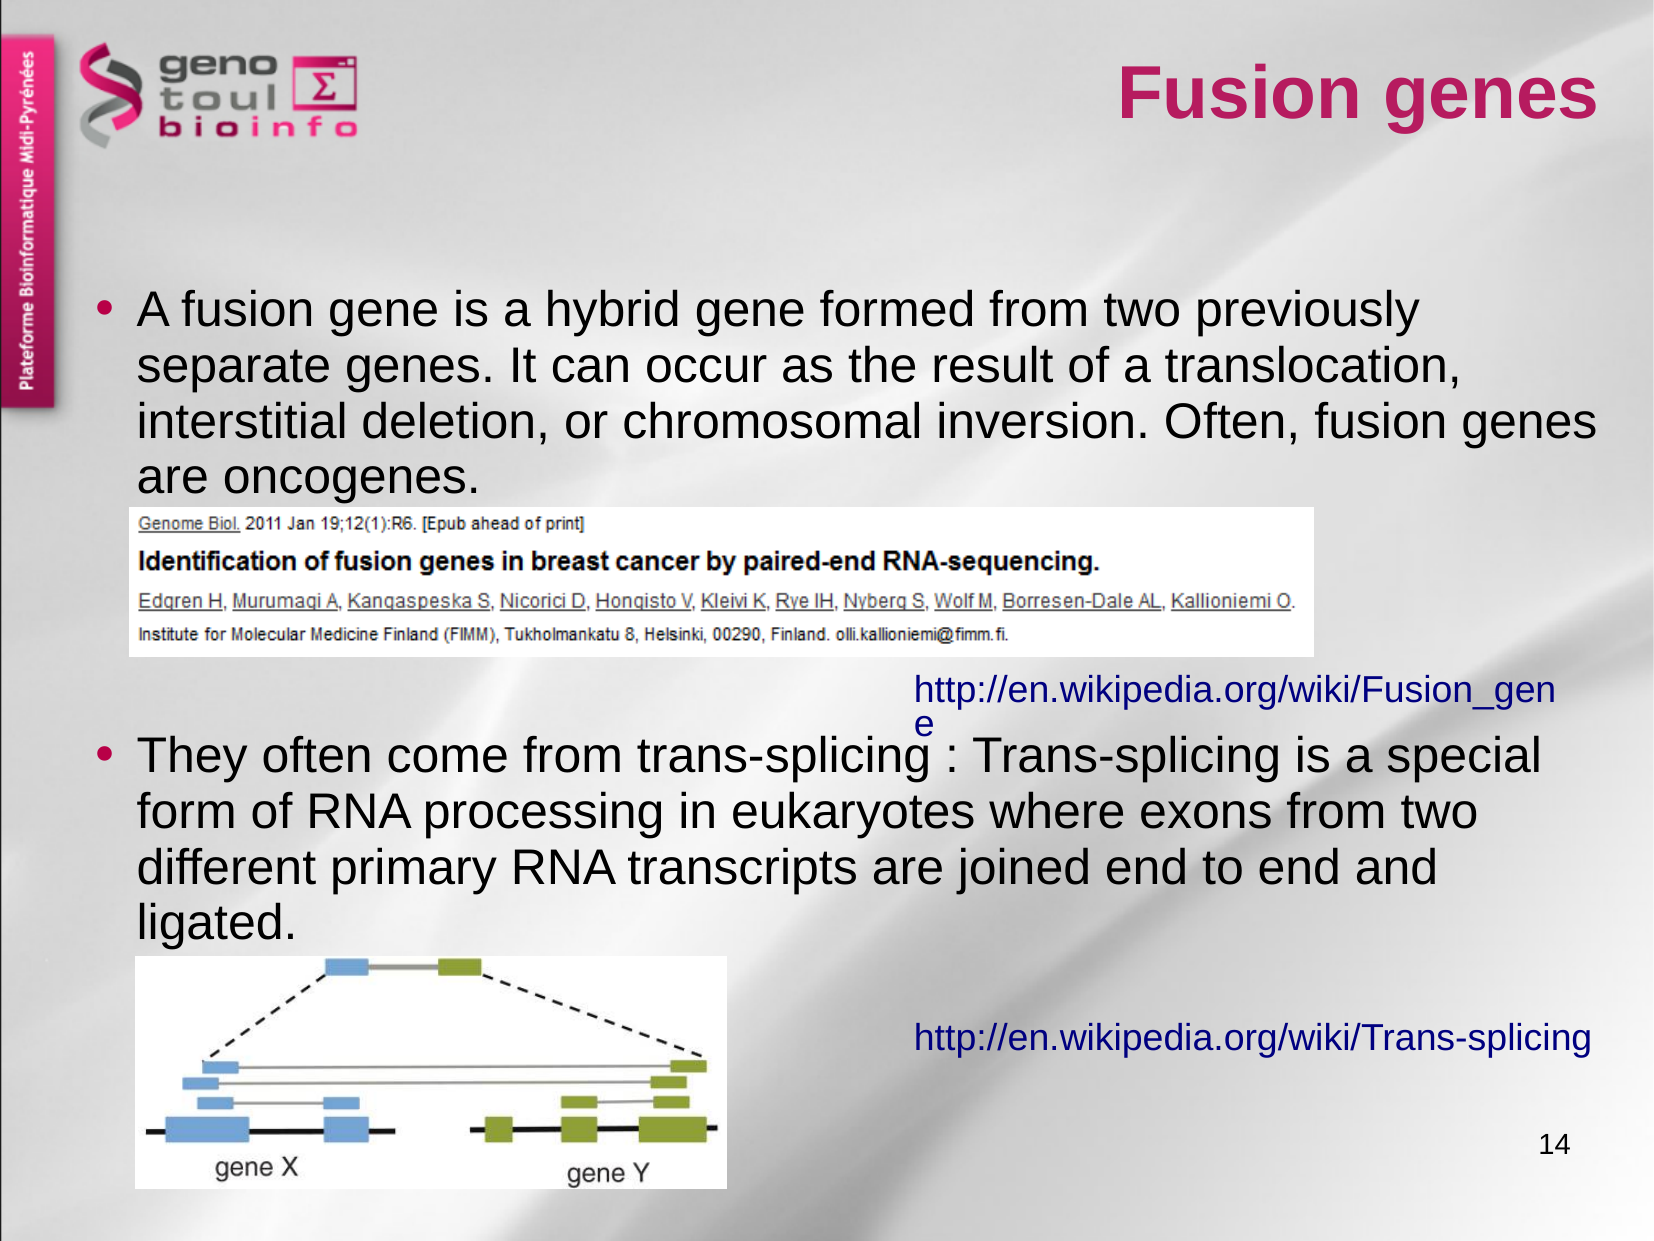

# Fusion genes
A fusion gene is a hybrid gene formed from two previously separate genes. It can occur as the result of a translocation, interstitial deletion, or chromosomal inversion. Often, fusion genes are oncogenes.
They often come from trans-splicing : Trans-splicing is a special form of RNA processing in eukaryotes where exons from two different primary RNA transcripts are joined end to end and ligated.
http://en.wikipedia.org/wiki/Fusion_gene
http://en.wikipedia.org/wiki/Trans-splicing